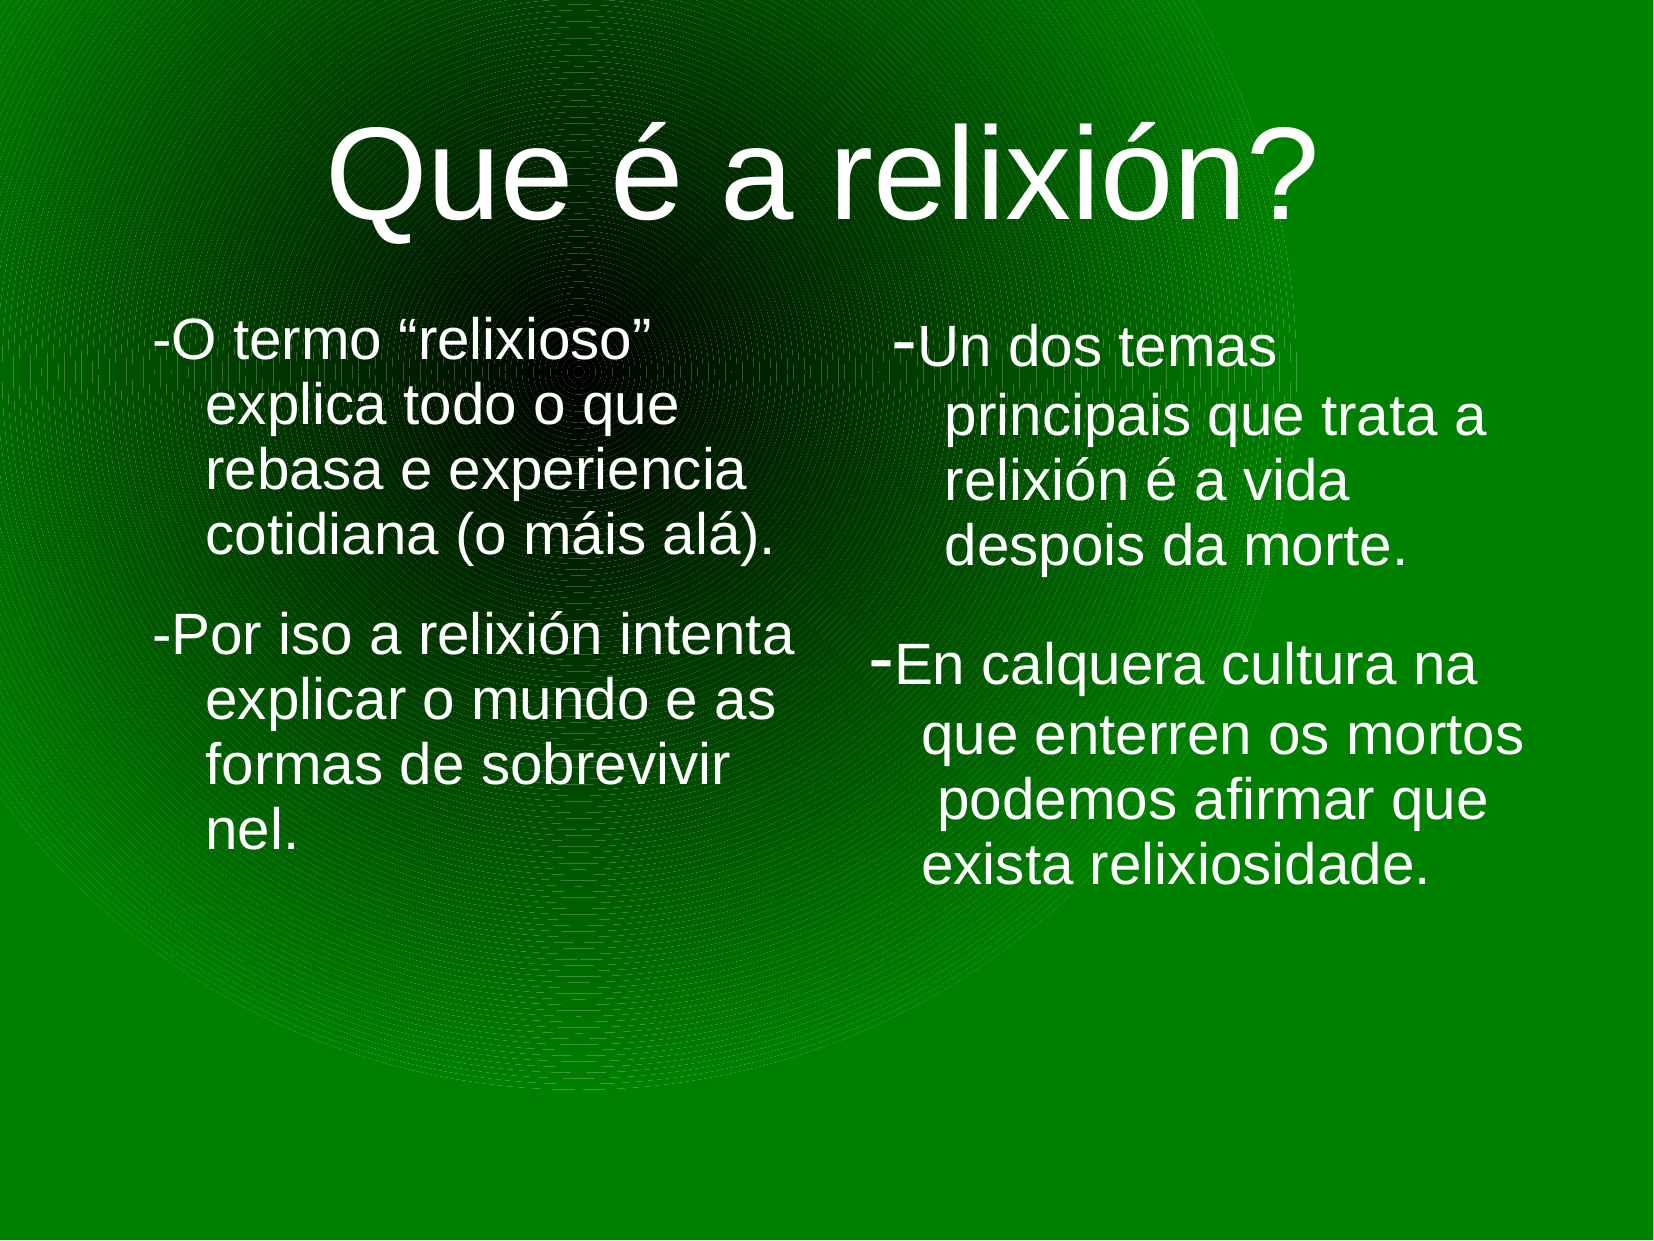

# Que é a relixión?
-Un dos temas principais que trata a relixión é a vida despois da morte.
-O termo “relixioso” explica todo o que rebasa e experiencia cotidiana (o máis alá).
-Por iso a relixión intenta explicar o mundo e as formas de sobrevivir nel.
-En calquera cultura na que enterren os mortos podemos afirmar que exista relixiosidade.